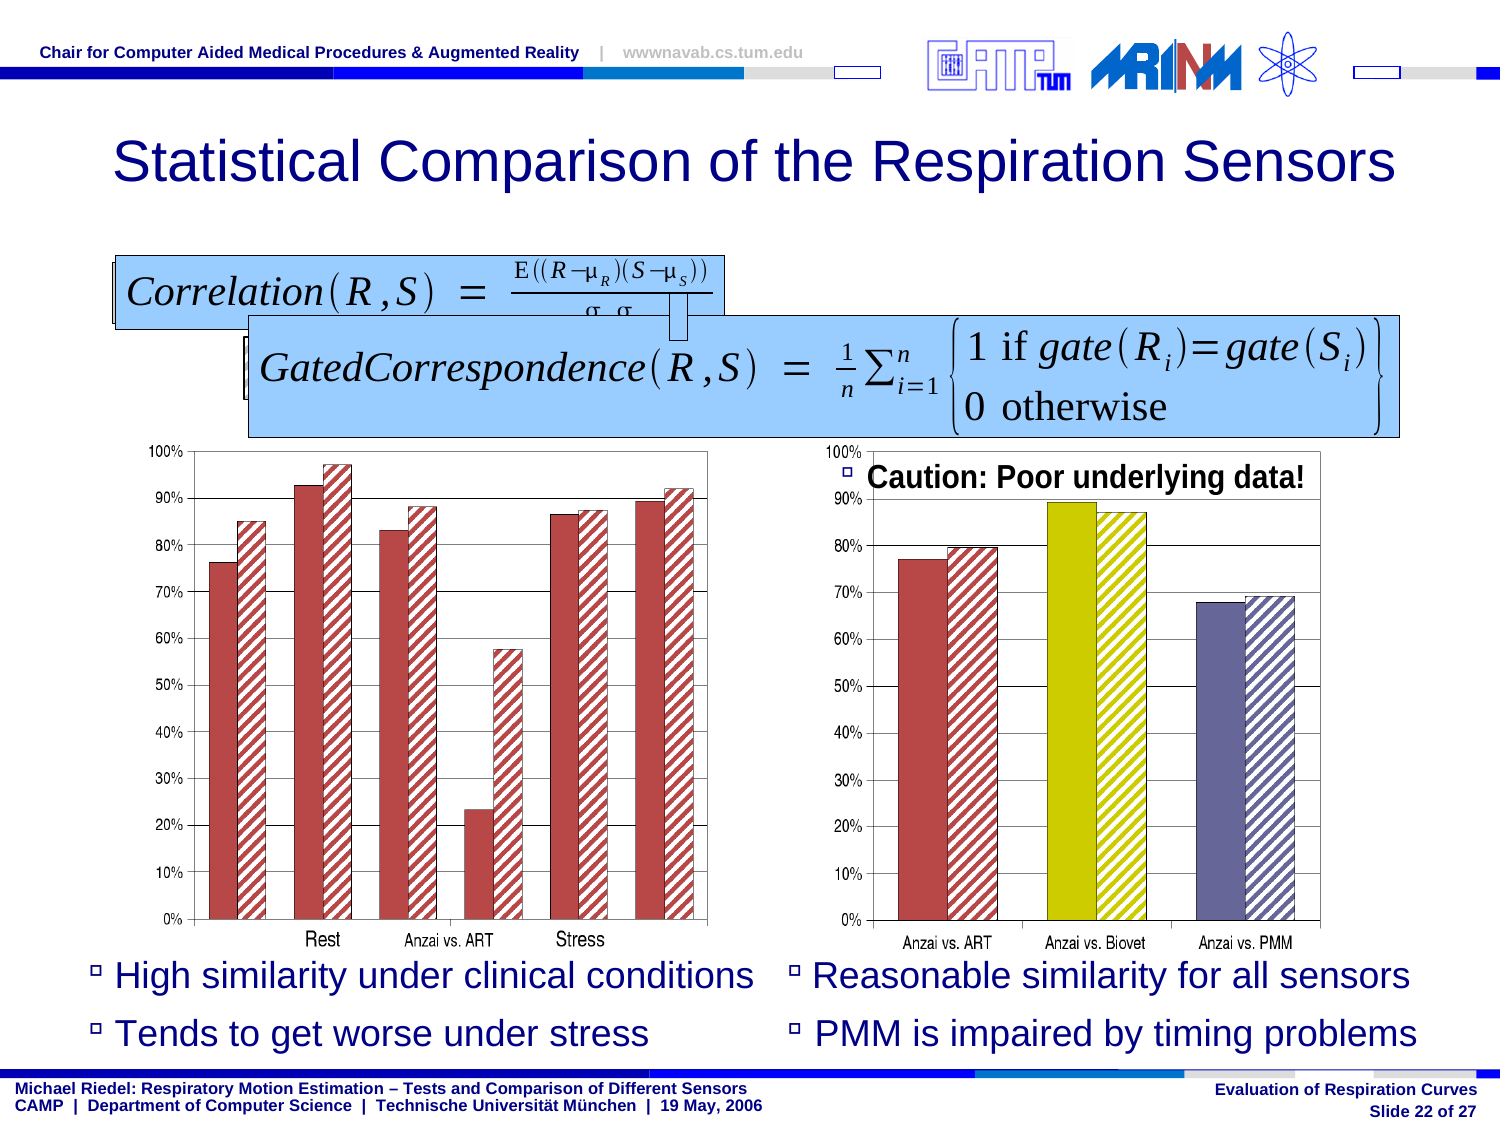

# Statistical Comparison of the Respiration Sensors
Caution: Poor underlying data!
High similarity under clinical conditions
Tends to get worse under stress
Reasonable similarity for all sensors
PMM is impaired by timing problems
Evaluation of Respiration Curves